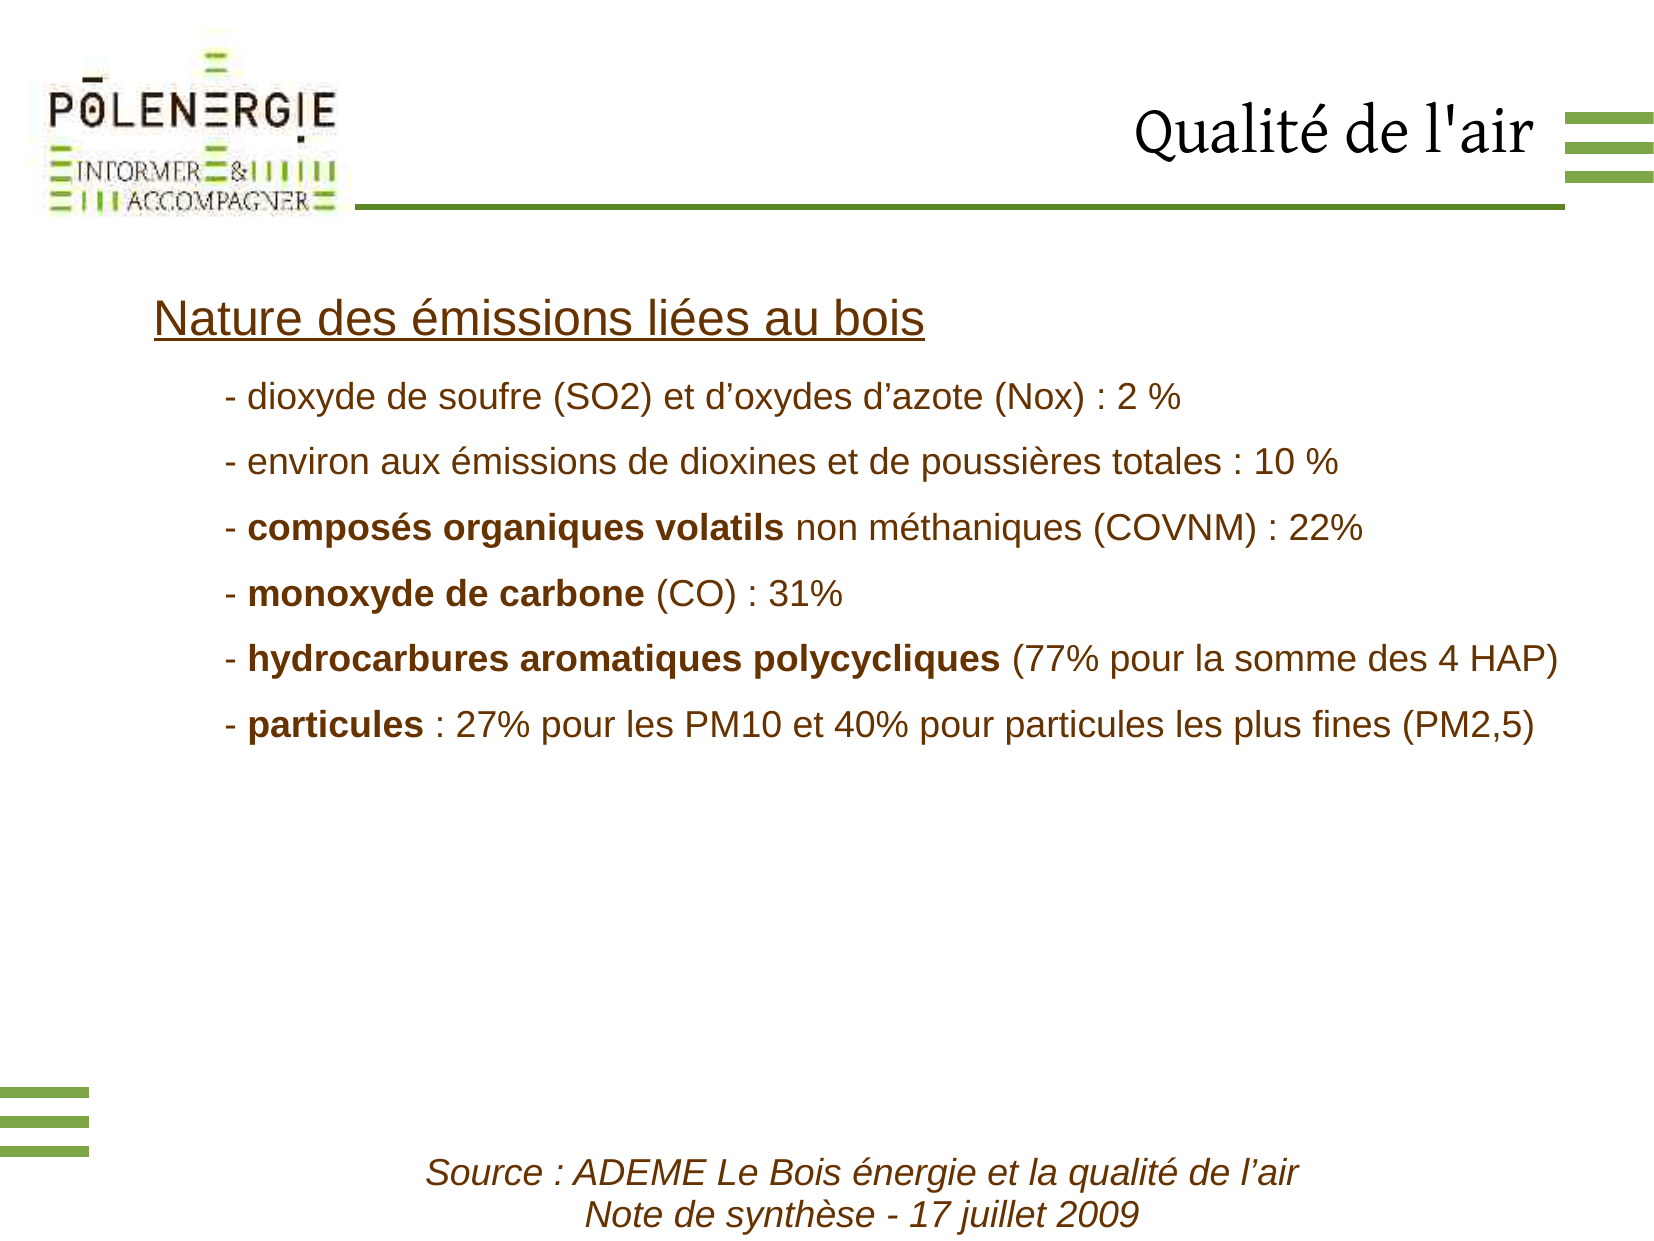

# Qualité de l'air
Nature des émissions liées au bois
- dioxyde de soufre (SO2) et d’oxydes d’azote (Nox) : 2 %
- environ aux émissions de dioxines et de poussières totales : 10 %
- composés organiques volatils non méthaniques (COVNM) : 22%
- monoxyde de carbone (CO) : 31%
- hydrocarbures aromatiques polycycliques (77% pour la somme des 4 HAP)
- particules : 27% pour les PM10 et 40% pour particules les plus fines (PM2,5)
Source : ADEME Le Bois énergie et la qualité de l’air
Note de synthèse - 17 juillet 2009